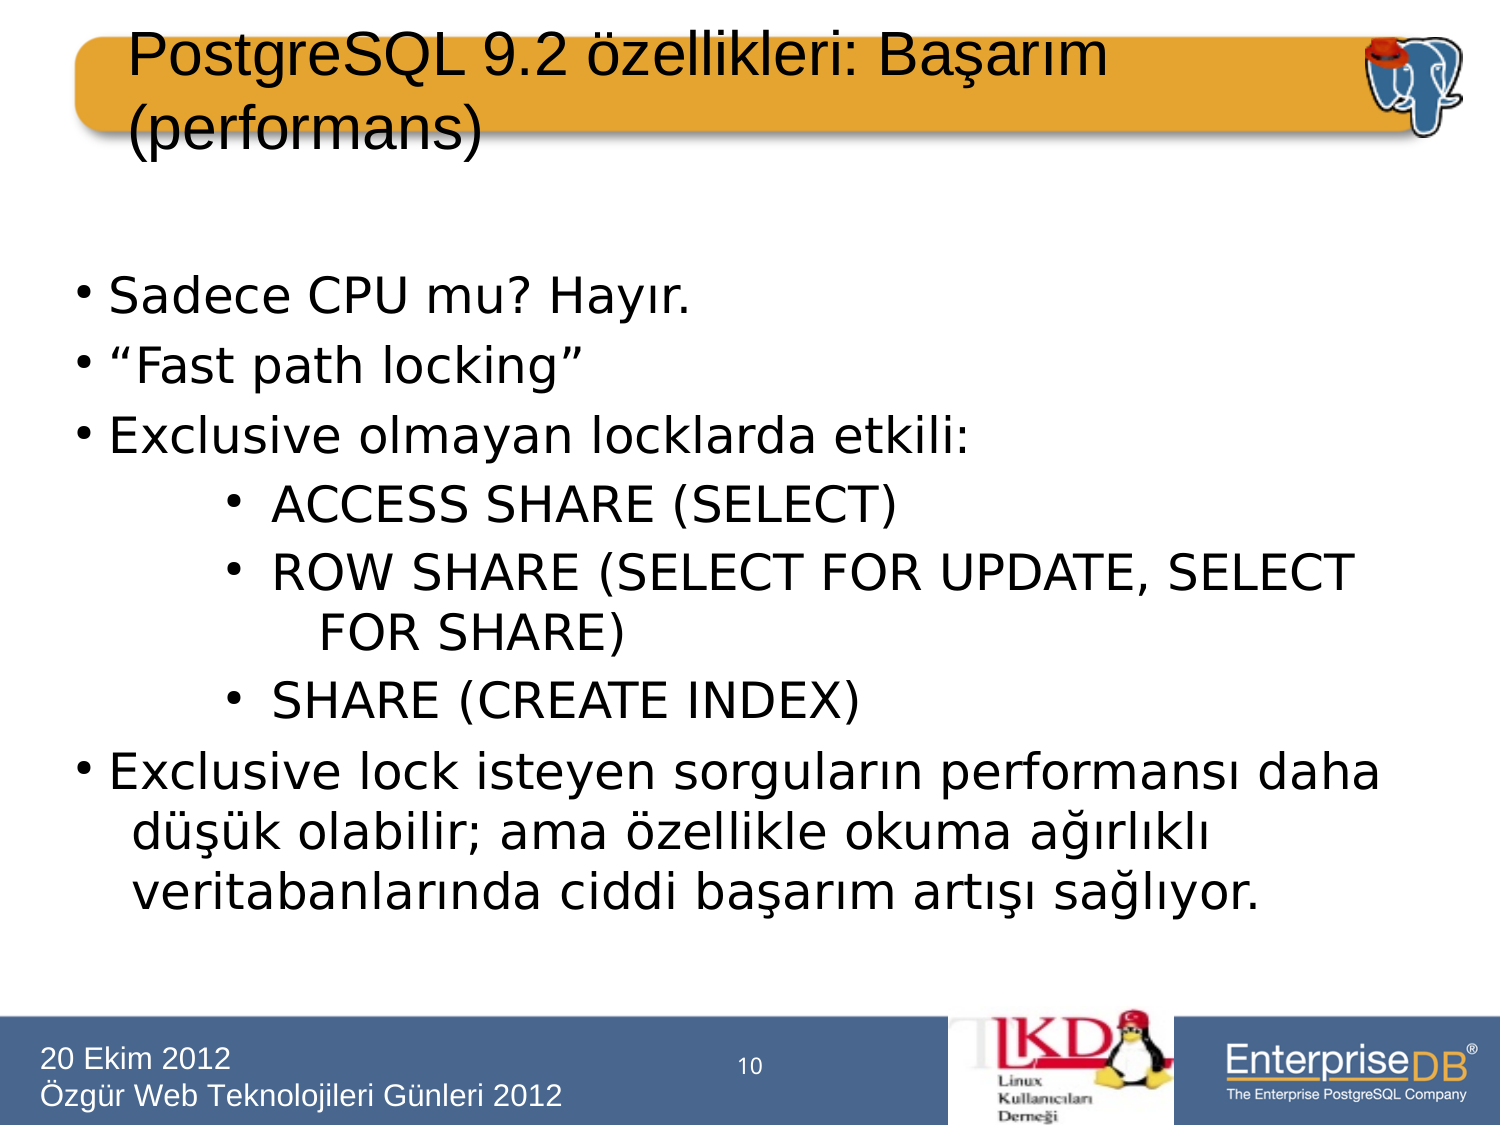

# PostgreSQL 9.2 özellikleri: Başarım (performans)
 Sadece CPU mu? Hayır.
 “Fast path locking”
 Exclusive olmayan locklarda etkili:
ACCESS SHARE (SELECT)
ROW SHARE (SELECT FOR UPDATE, SELECT FOR SHARE)
SHARE (CREATE INDEX)
 Exclusive lock isteyen sorguların performansı daha düşük olabilir; ama özellikle okuma ağırlıklı veritabanlarında ciddi başarım artışı sağlıyor.